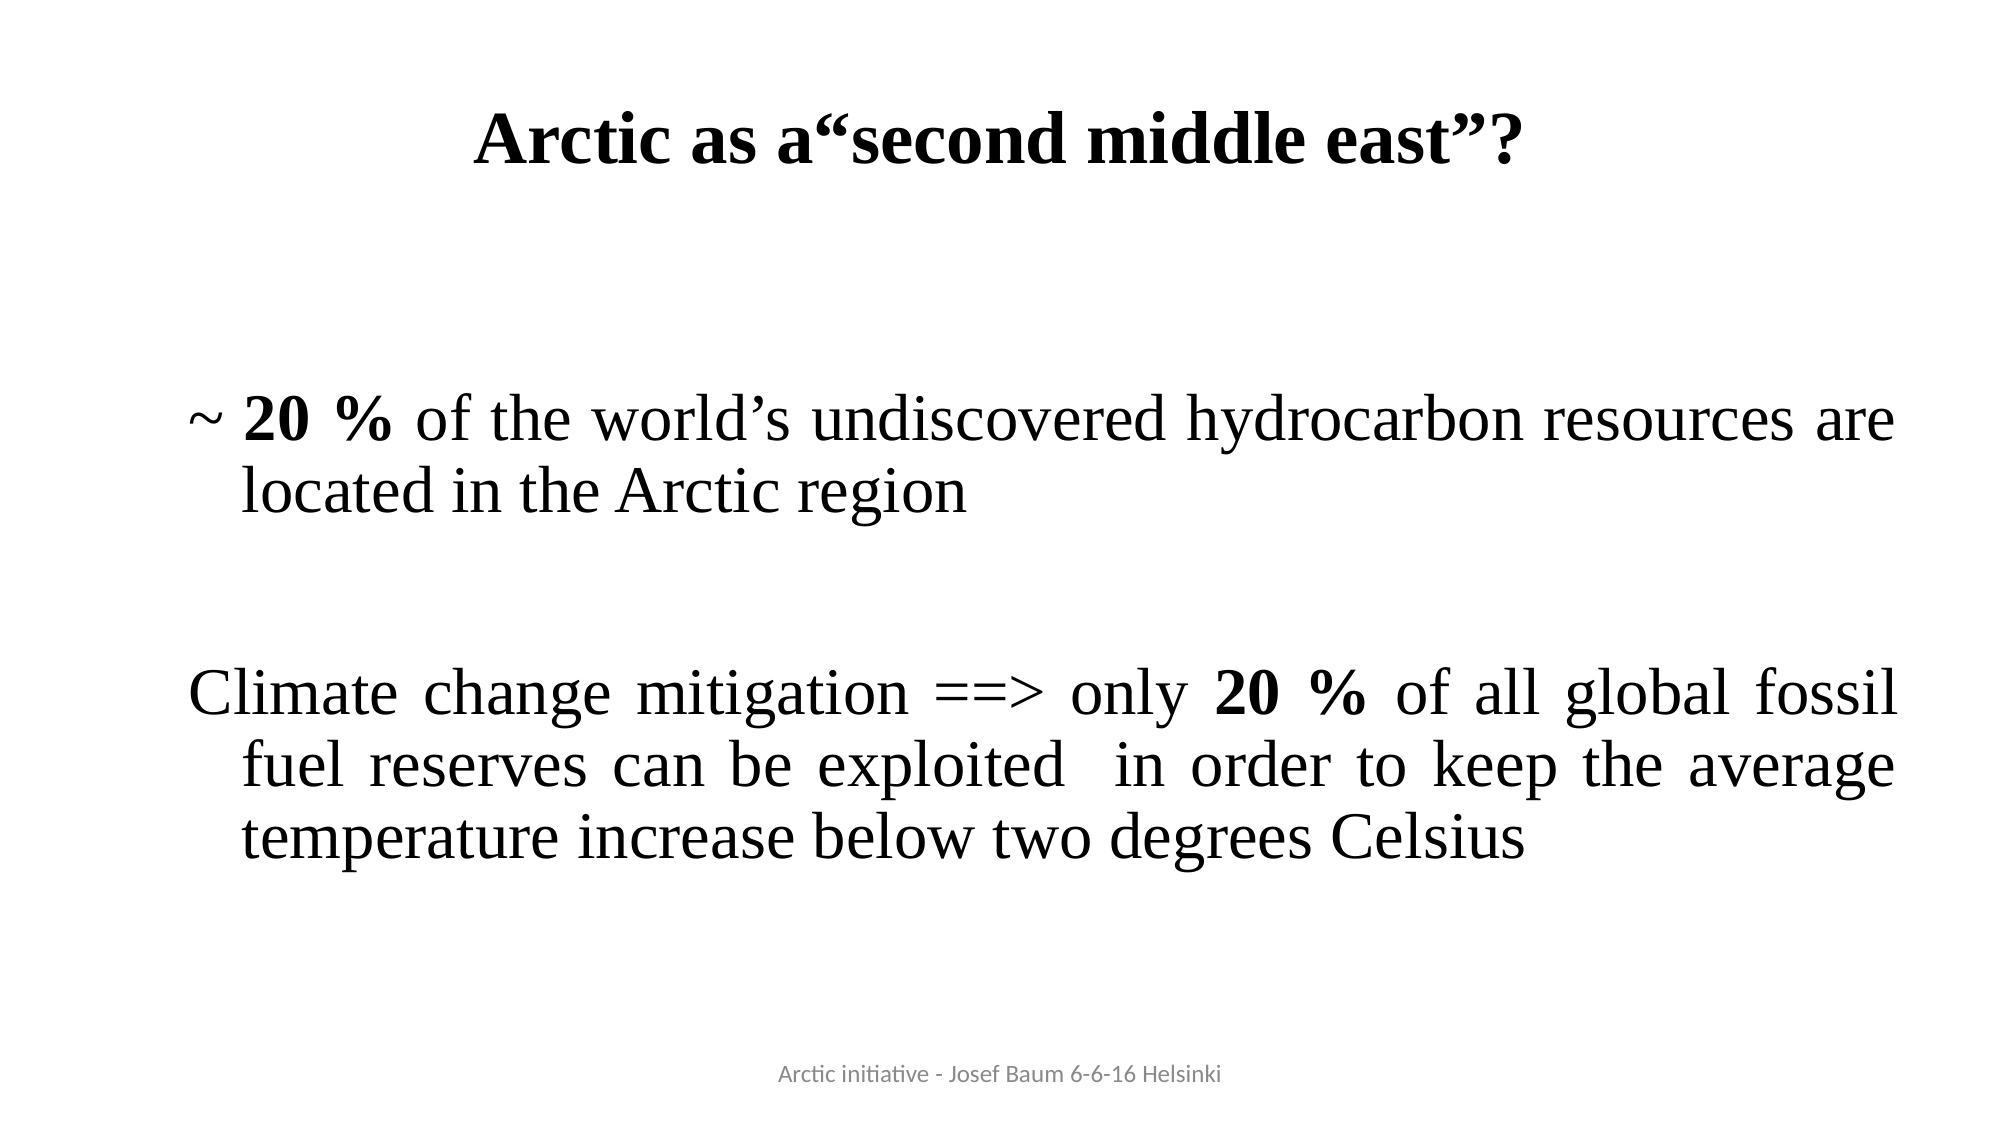

# Arctic as a“second middle east”?
~ 20 % of the world’s undiscovered hydrocarbon resources are located in the Arctic region
Climate change mitigation ==> only 20 % of all global fossil fuel reserves can be exploited in order to keep the average temperature increase below two degrees Celsius
Arctic initiative - Josef Baum 6-6-16 Helsinki